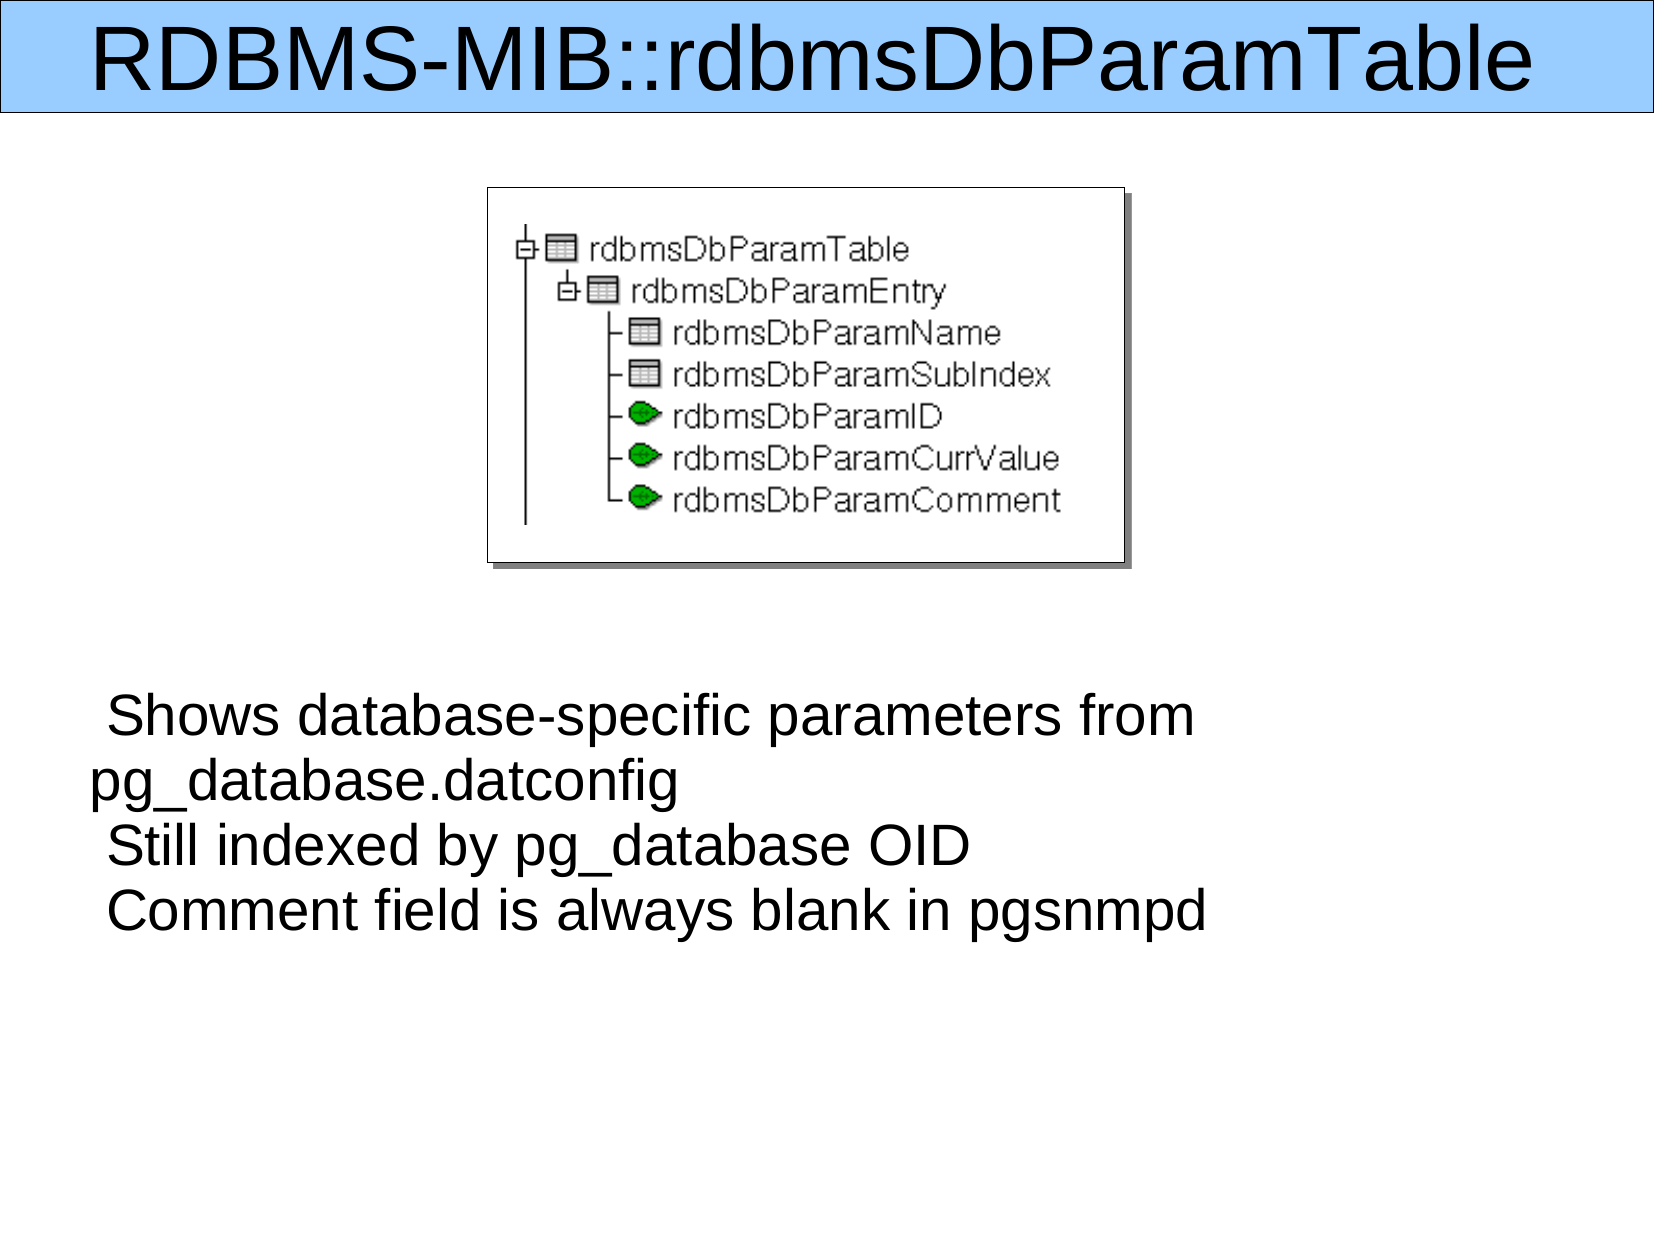

RDBMS-MIB::rdbmsDbParamTable
 Shows database-specific parameters from pg_database.datconfig
 Still indexed by pg_database OID
 Comment field is always blank in pgsnmpd